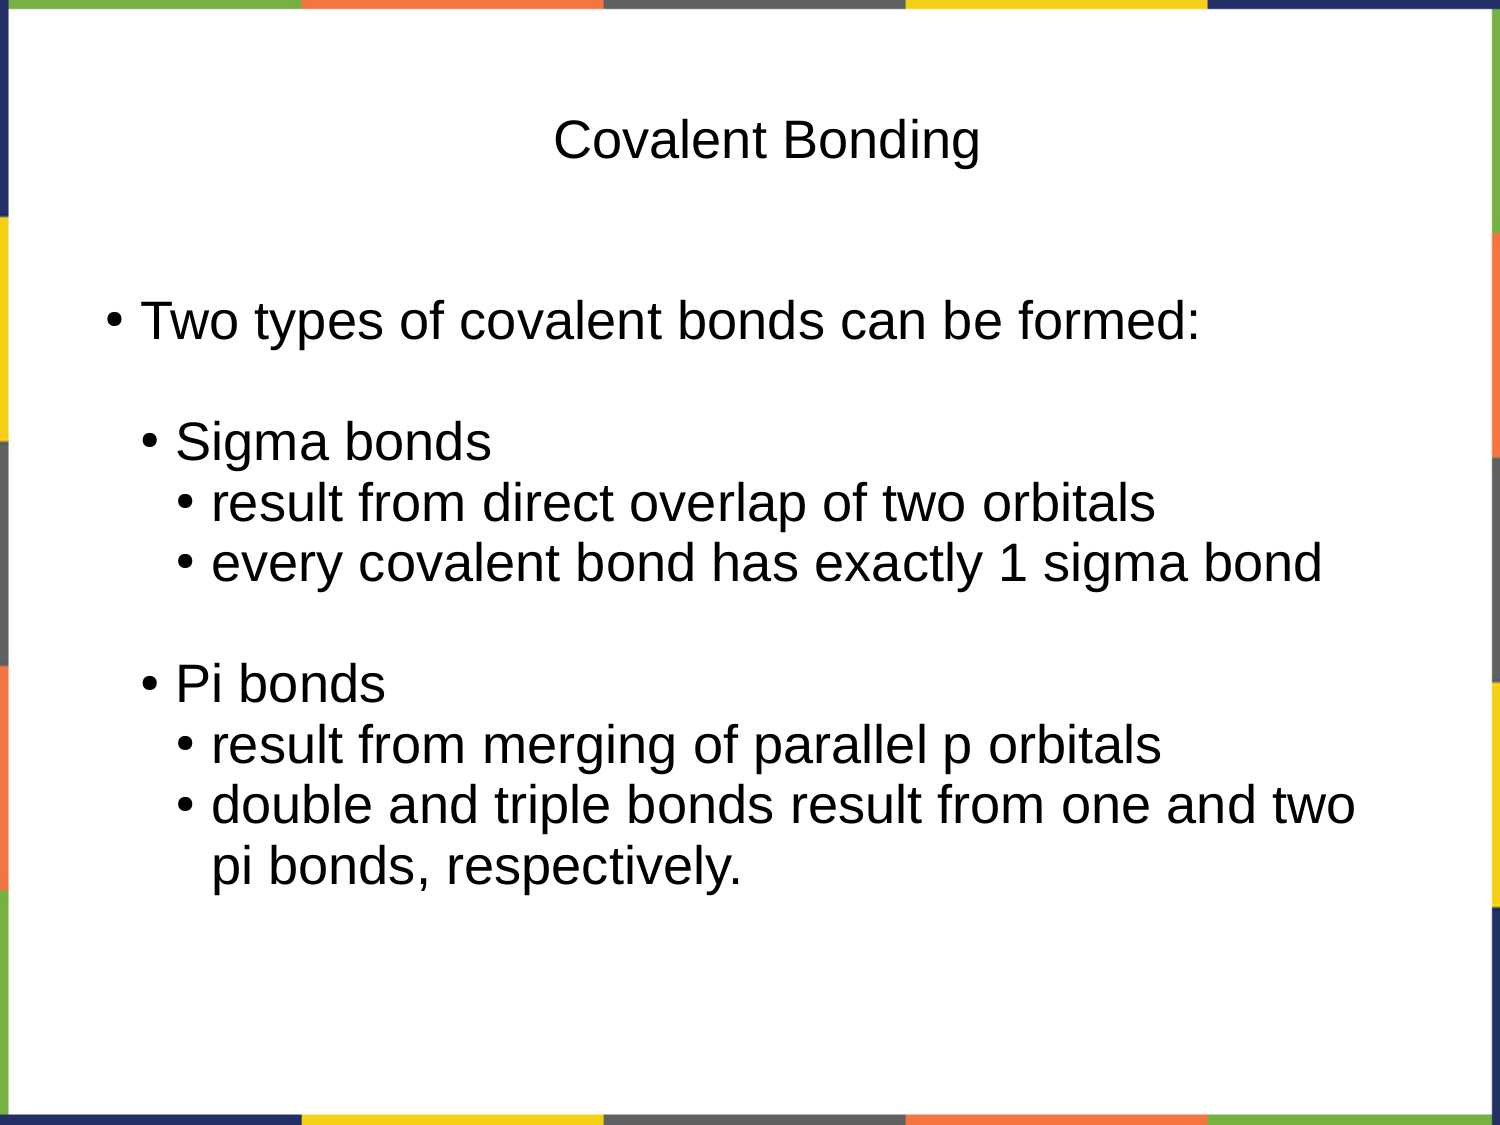

Covalent Bonding
Two types of covalent bonds can be formed:
Sigma bonds
result from direct overlap of two orbitals
every covalent bond has exactly 1 sigma bond
Pi bonds
result from merging of parallel p orbitals
double and triple bonds result from one and two pi bonds, respectively.